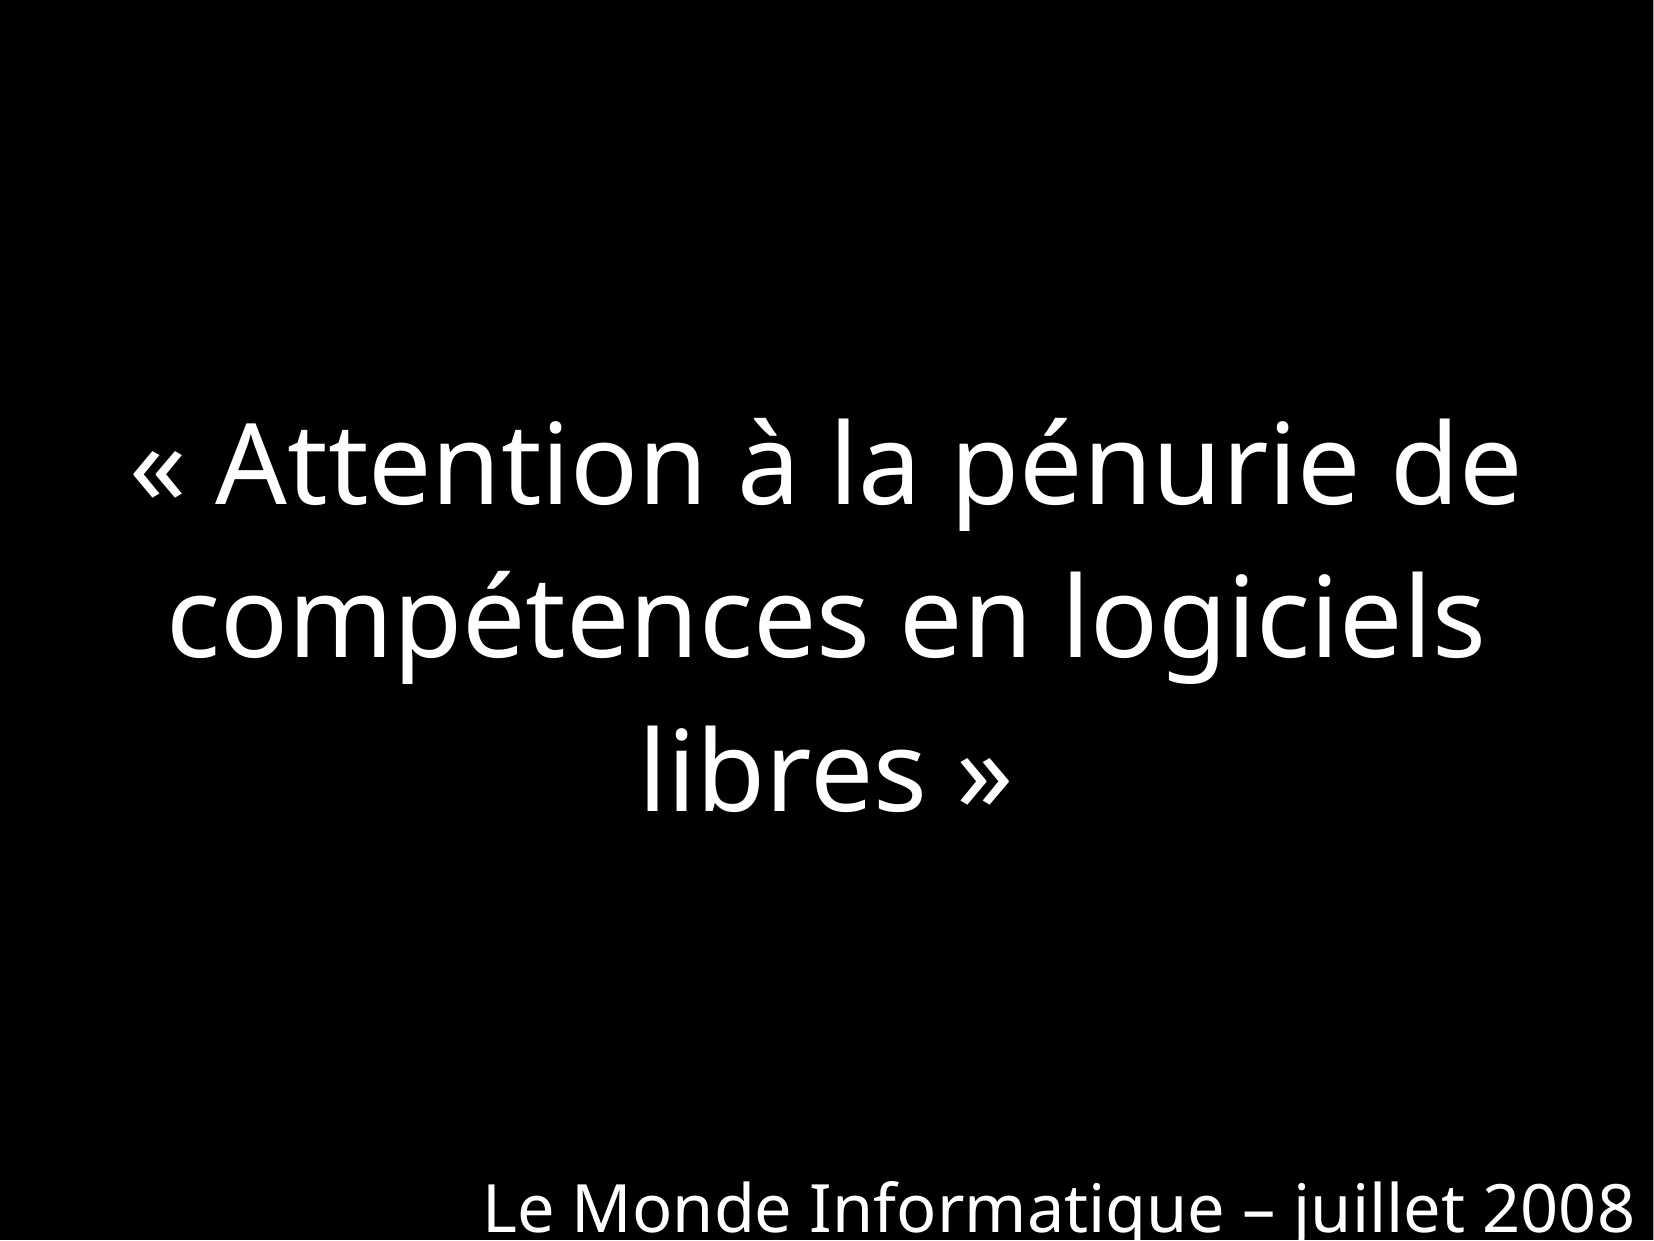

# « Attention à la pénurie de compétences en logiciels libres »
Le Monde Informatique – juillet 2008